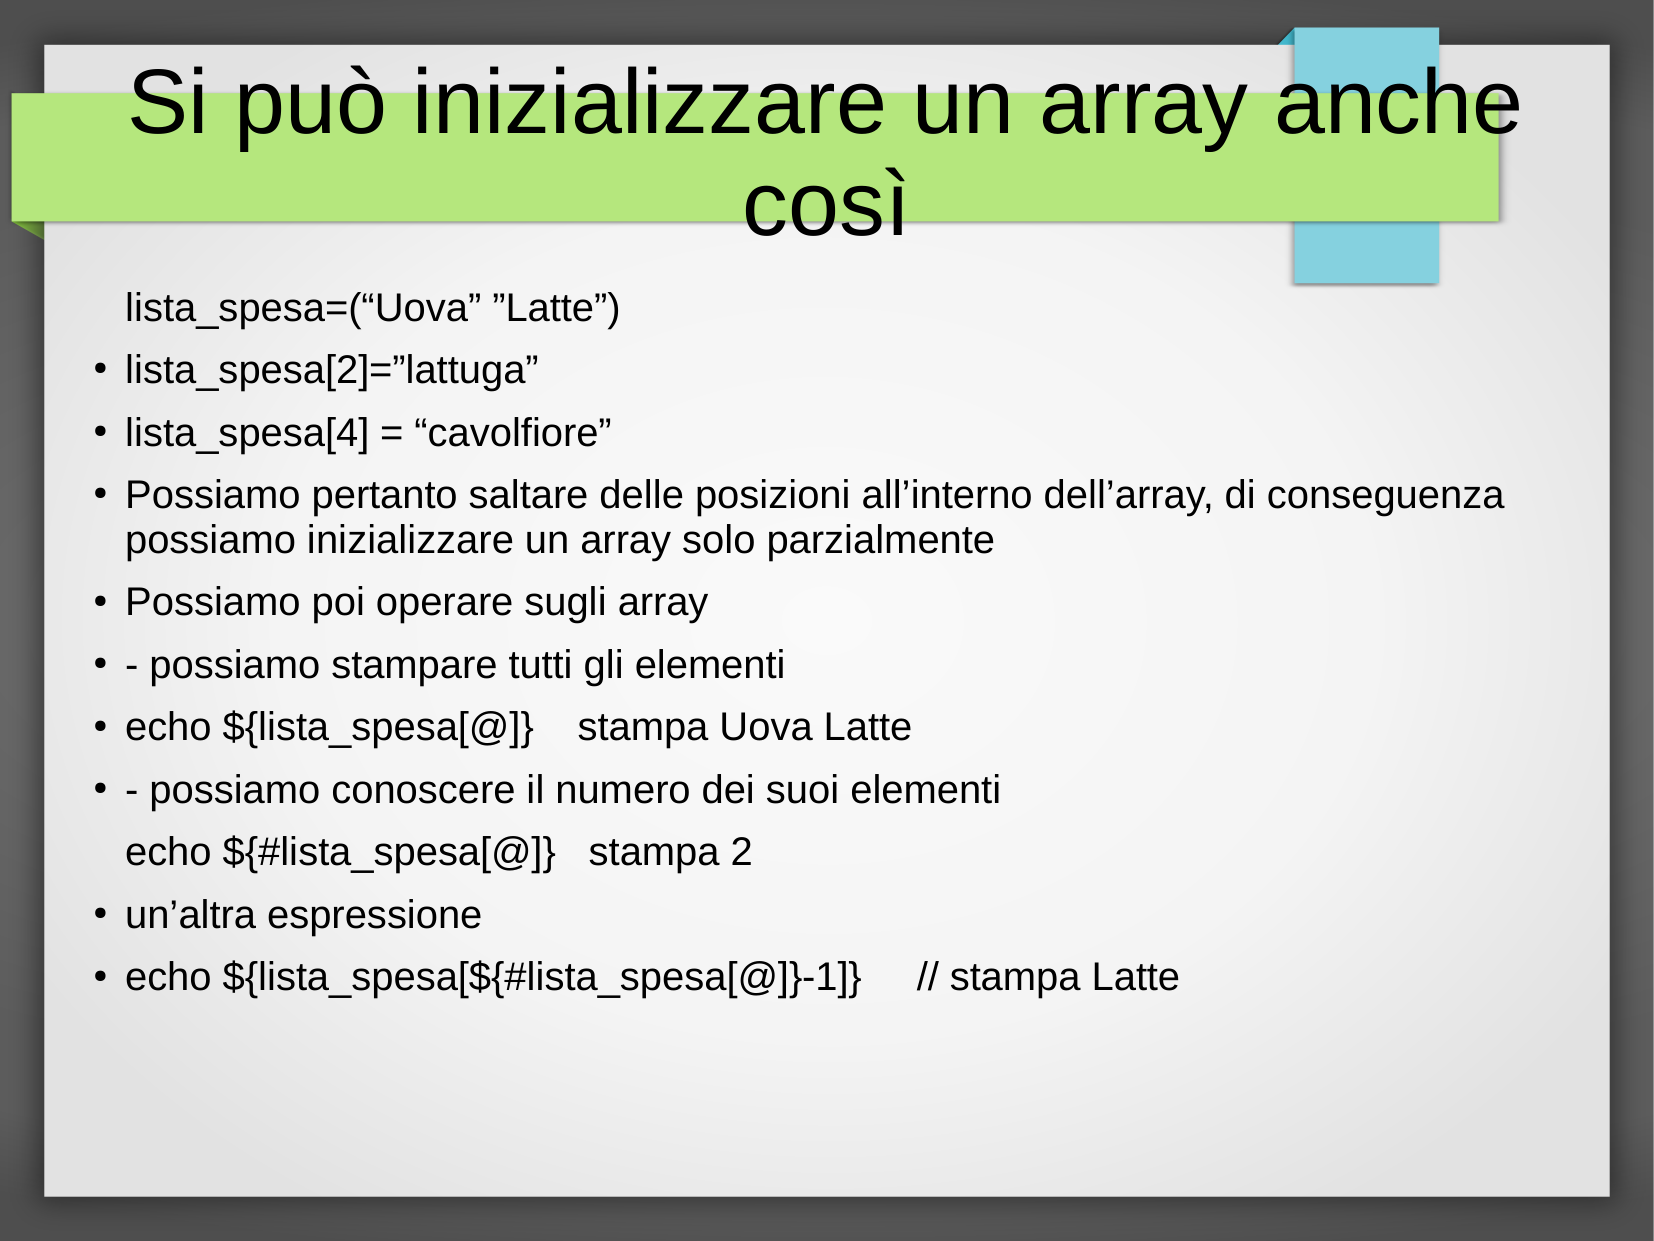

# Si può inizializzare un array anche così
lista_spesa=(“Uova” ”Latte”)
lista_spesa[2]=”lattuga”
lista_spesa[4] = “cavolfiore”
Possiamo pertanto saltare delle posizioni all’interno dell’array, di conseguenza possiamo inizializzare un array solo parzialmente
Possiamo poi operare sugli array
- possiamo stampare tutti gli elementi
echo ${lista_spesa[@]} stampa Uova Latte
- possiamo conoscere il numero dei suoi elementi
echo ${#lista_spesa[@]} stampa 2
un’altra espressione
echo ${lista_spesa[${#lista_spesa[@]}-1]} // stampa Latte